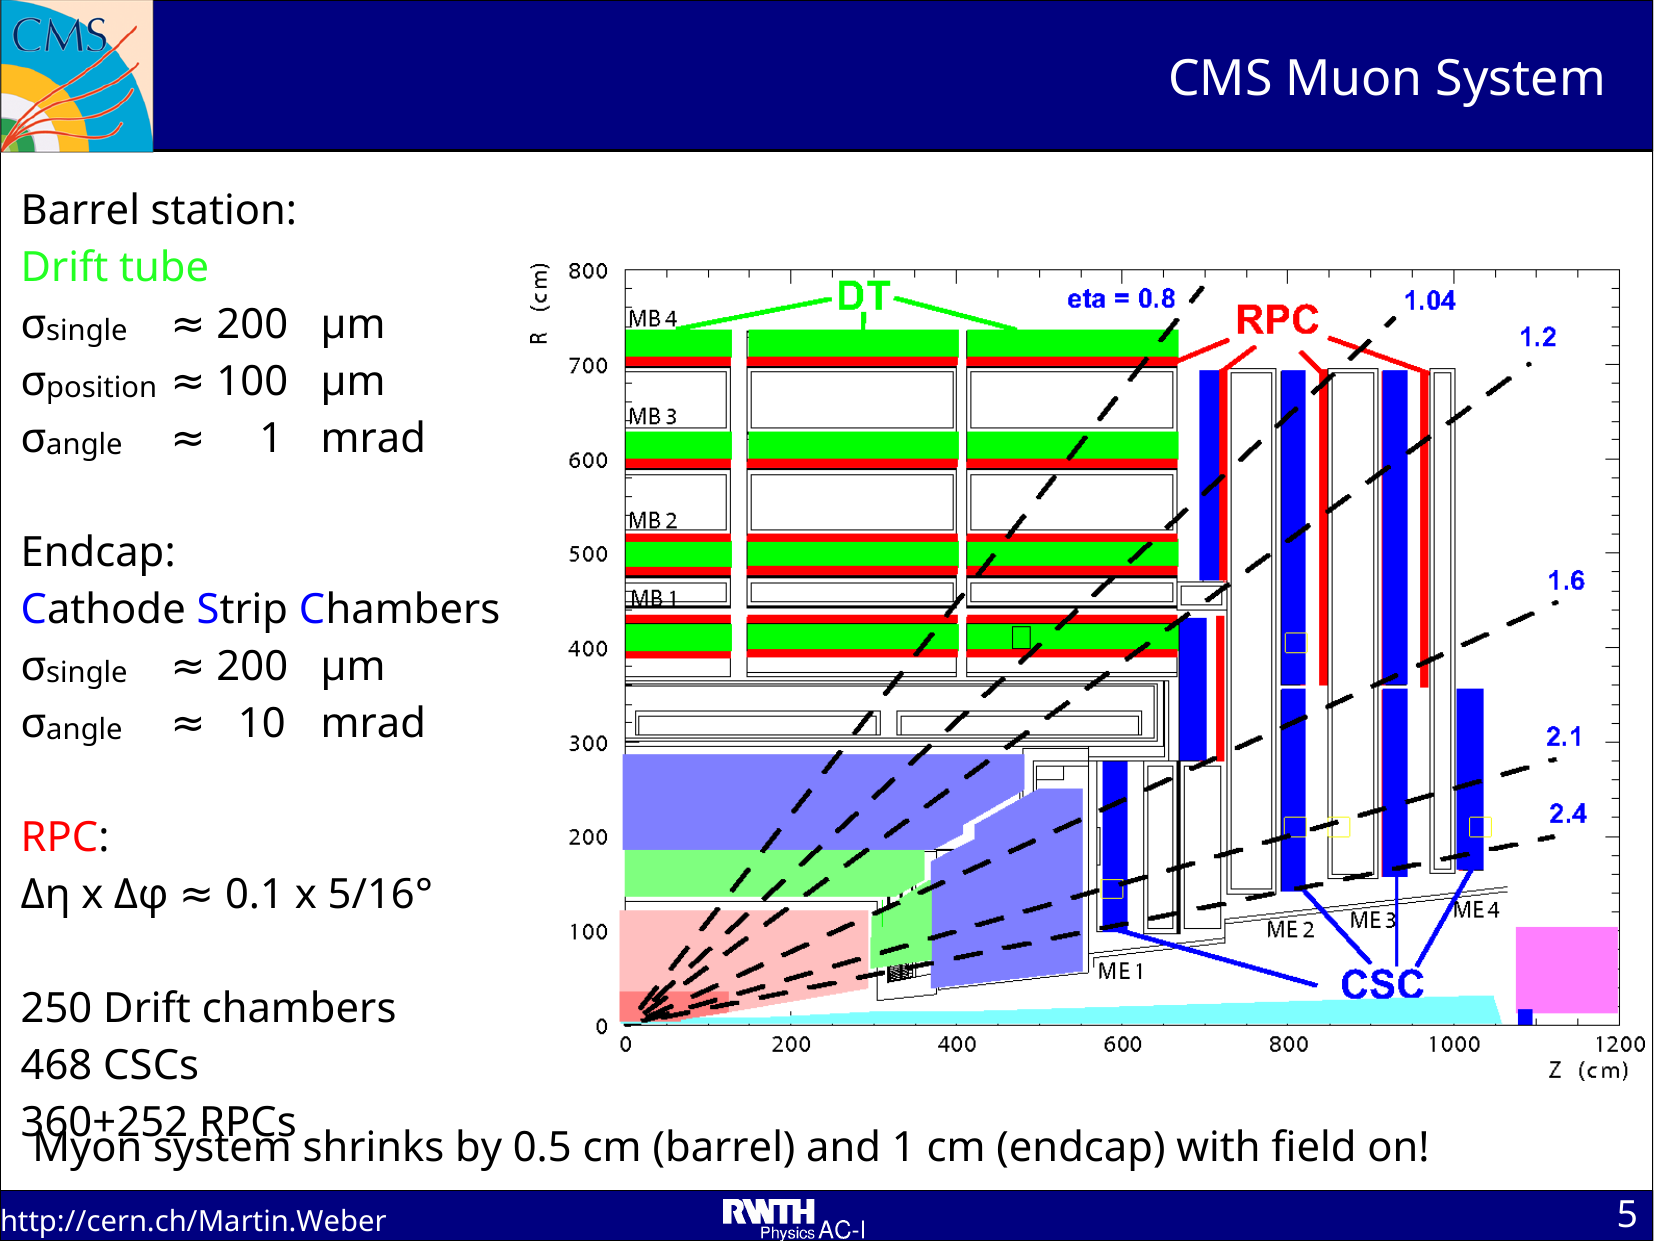

# CMS Muon System
Barrel station:
Drift tube
σsingle	≈ 200	µm
σposition	≈ 100	µm
σangle 	≈ 1	mrad
Endcap:
Cathode Strip Chambers
σsingle	≈ 200	µm
σangle 	≈ 10	mrad
RPC:
Δη x Δφ ≈ 0.1 x 5/16°
250 Drift chambers
468 CSCs
360+252 RPCs
Myon system shrinks by 0.5 cm (barrel) and 1 cm (endcap) with field on!